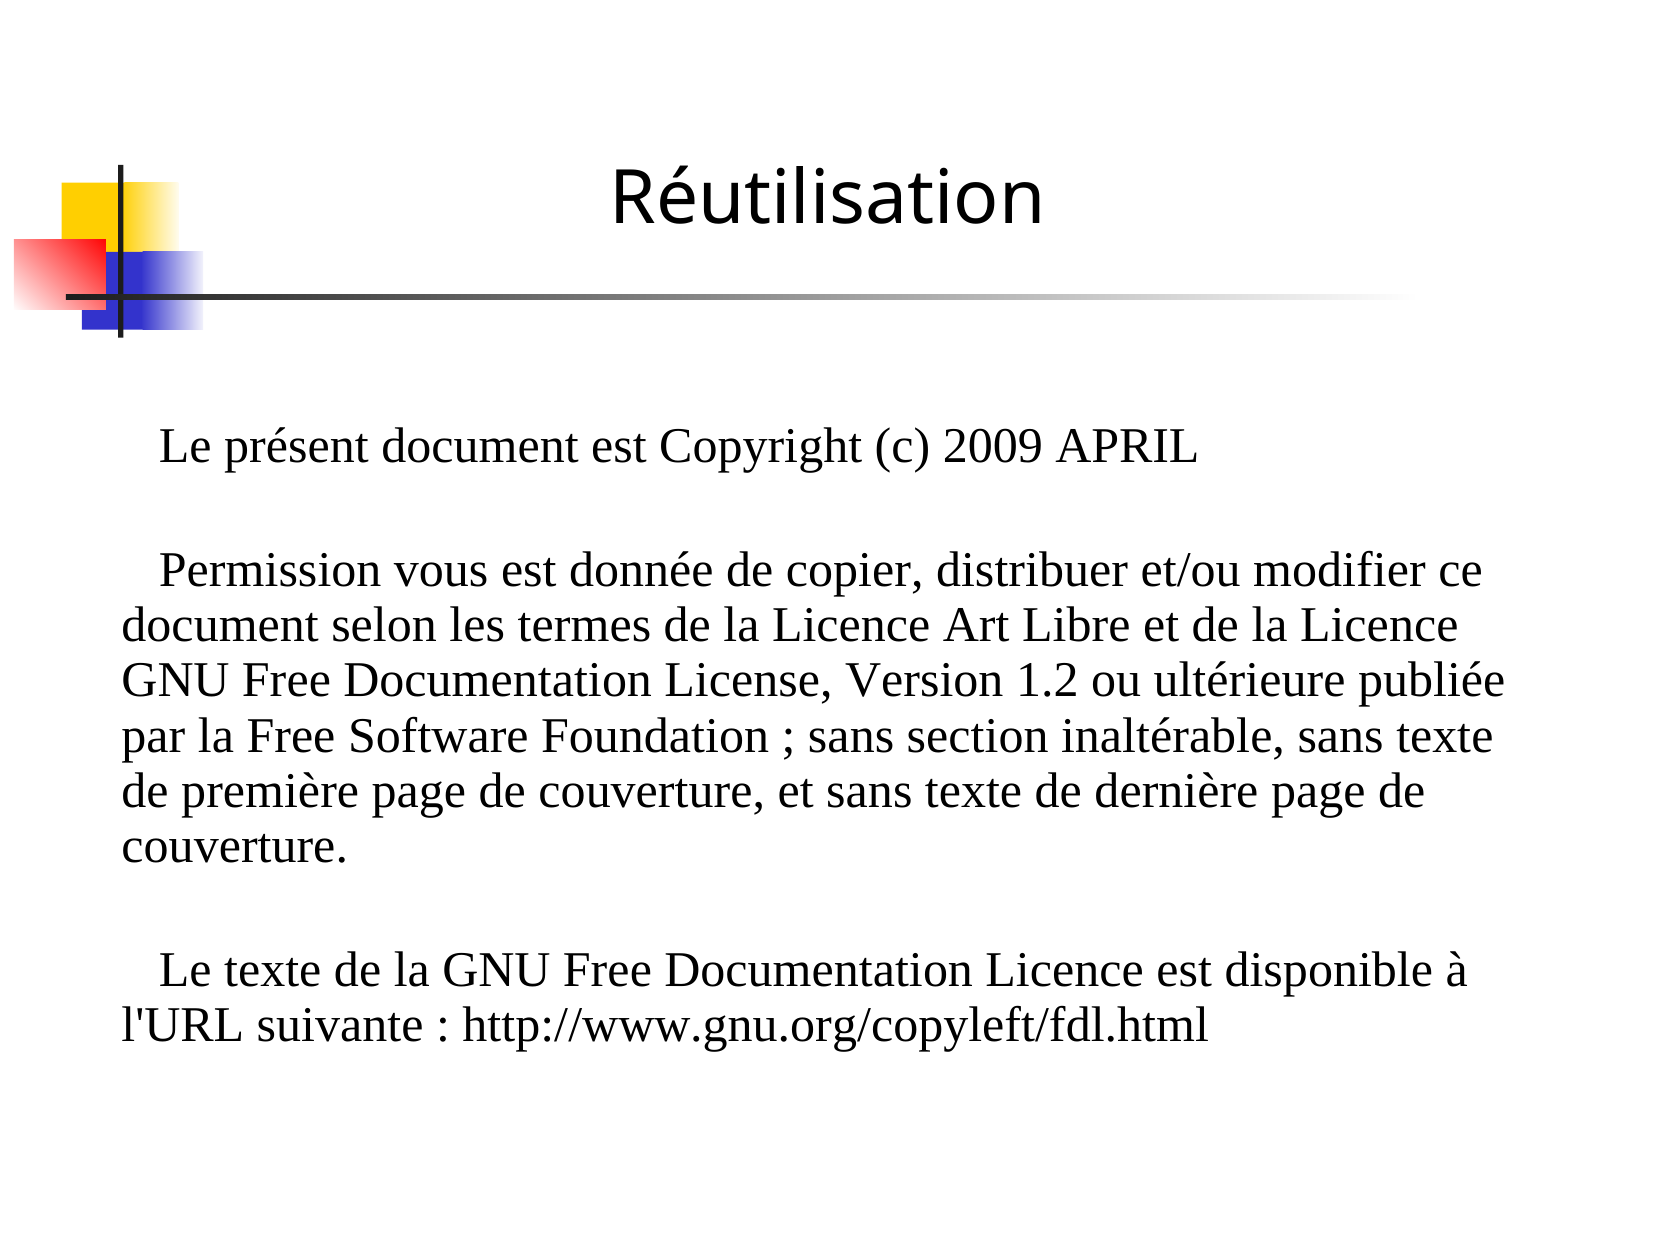

# Réutilisation
 Le présent document est Copyright (c) 2009 APRIL
 Permission vous est donnée de copier, distribuer et/ou modifier ce document selon les termes de la Licence Art Libre et de la Licence GNU Free Documentation License, Version 1.2 ou ultérieure publiée par la Free Software Foundation ; sans section inaltérable, sans texte de première page de couverture, et sans texte de dernière page de couverture.
 Le texte de la GNU Free Documentation Licence est disponible à l'URL suivante : http://www.gnu.org/copyleft/fdl.html